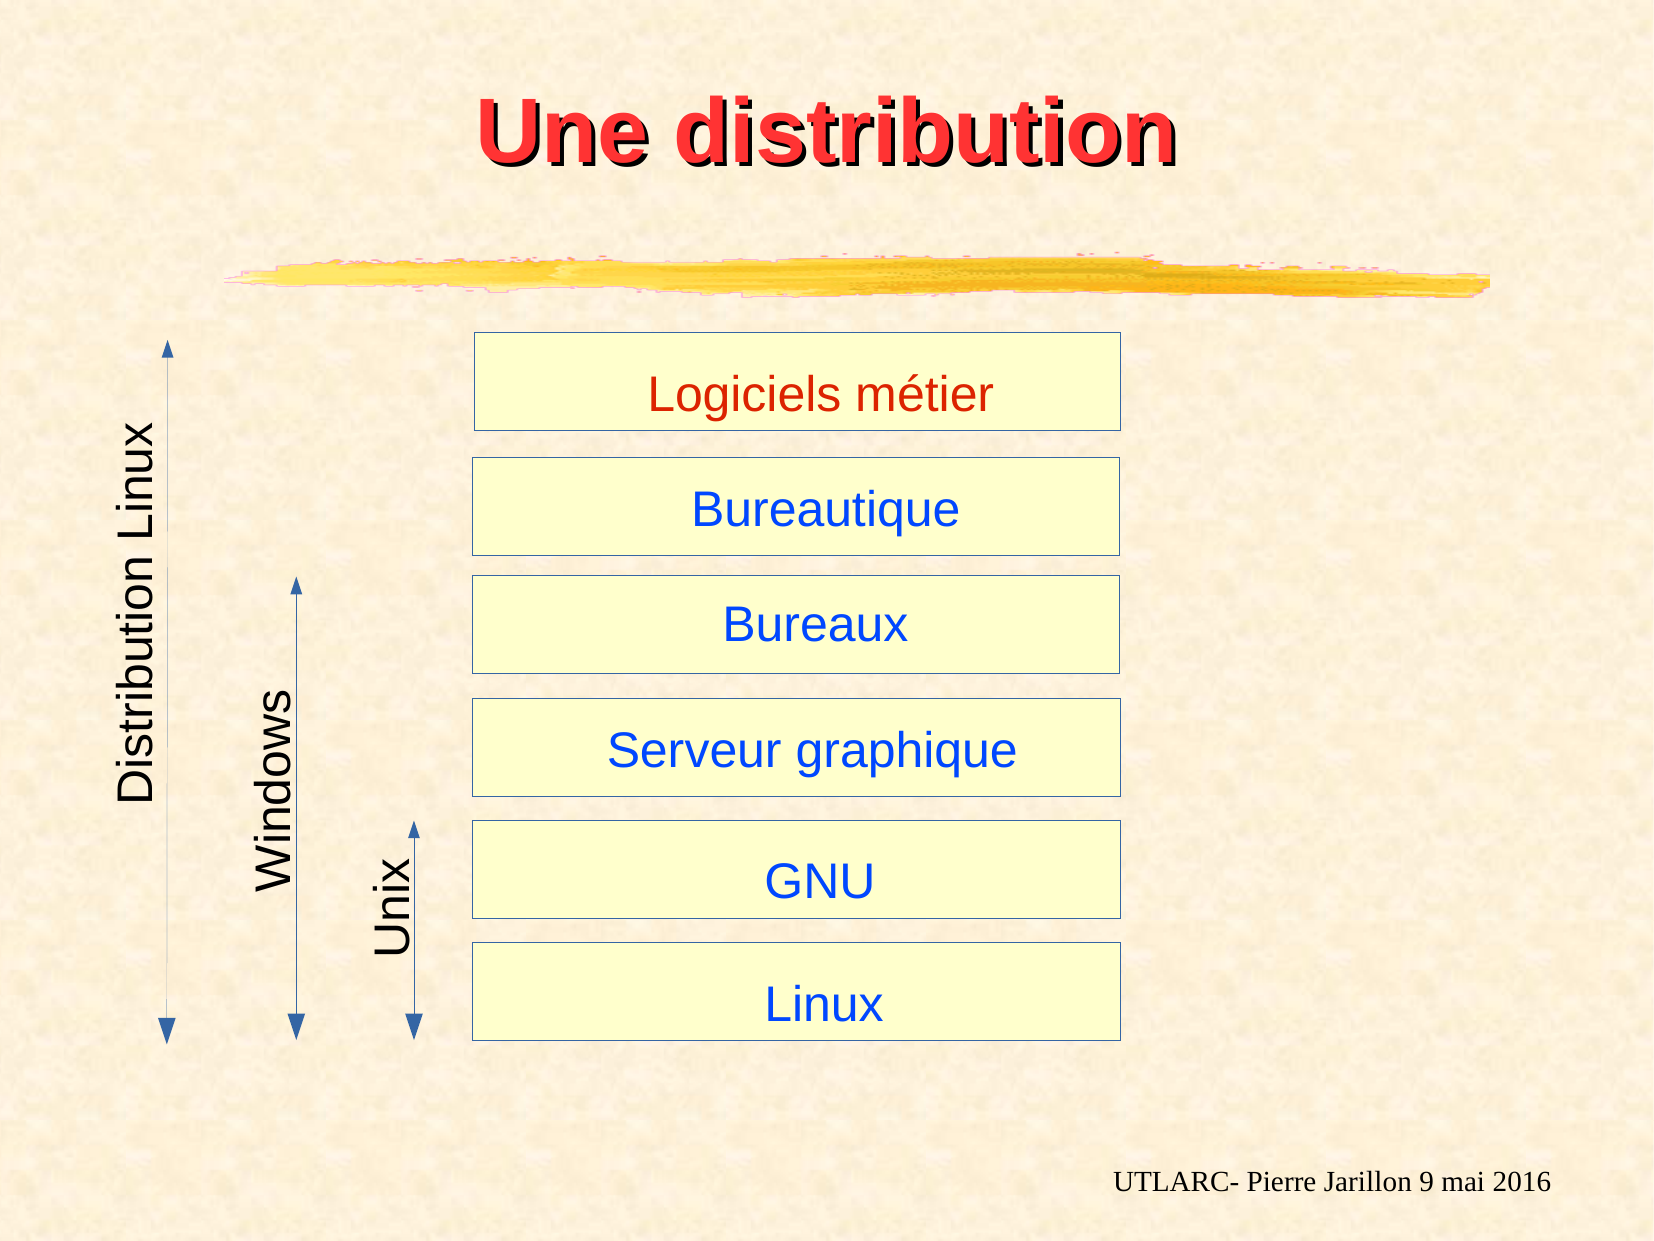

# Une distribution
Logiciels métier
Bureautique
Distribution Linux
Bureaux
Windows
Serveur graphique
GNU
Unix
Linux
UTLARC- Pierre Jarillon 9 mai 2016